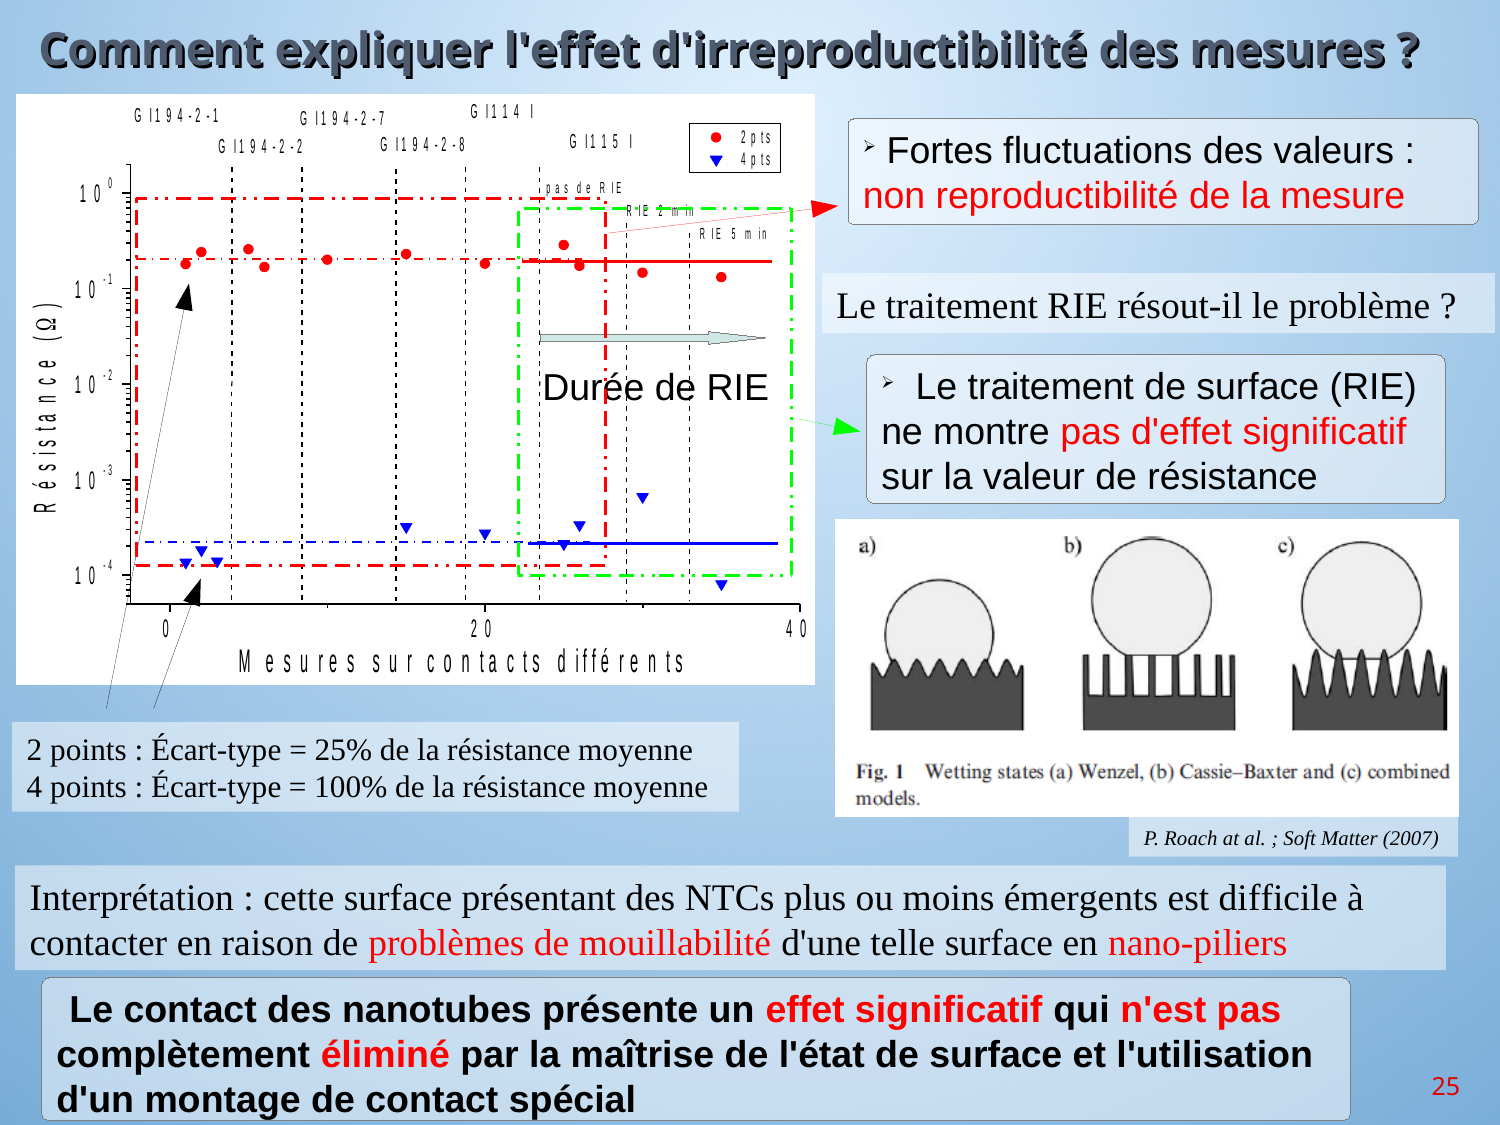

Comment expliquer l'effet d'irreproductibilité des mesures ?
 Fortes fluctuations des valeurs : non reproductibilité de la mesure
Le traitement RIE résout-il le problème ?
 Le traitement de surface (RIE) ne montre pas d'effet significatif sur la valeur de résistance
Durée de RIE
2 points : Écart-type = 25% de la résistance moyenne
4 points : Écart-type = 100% de la résistance moyenne
P. Roach at al. ; Soft Matter (2007)
Interprétation : cette surface présentant des NTCs plus ou moins émergents est difficile à contacter en raison de problèmes de mouillabilité d'une telle surface en nano-piliers
Le contact des nanotubes présente un effet significatif qui n'est pas complètement éliminé par la maîtrise de l'état de surface et l'utilisation d'un montage de contact spécial